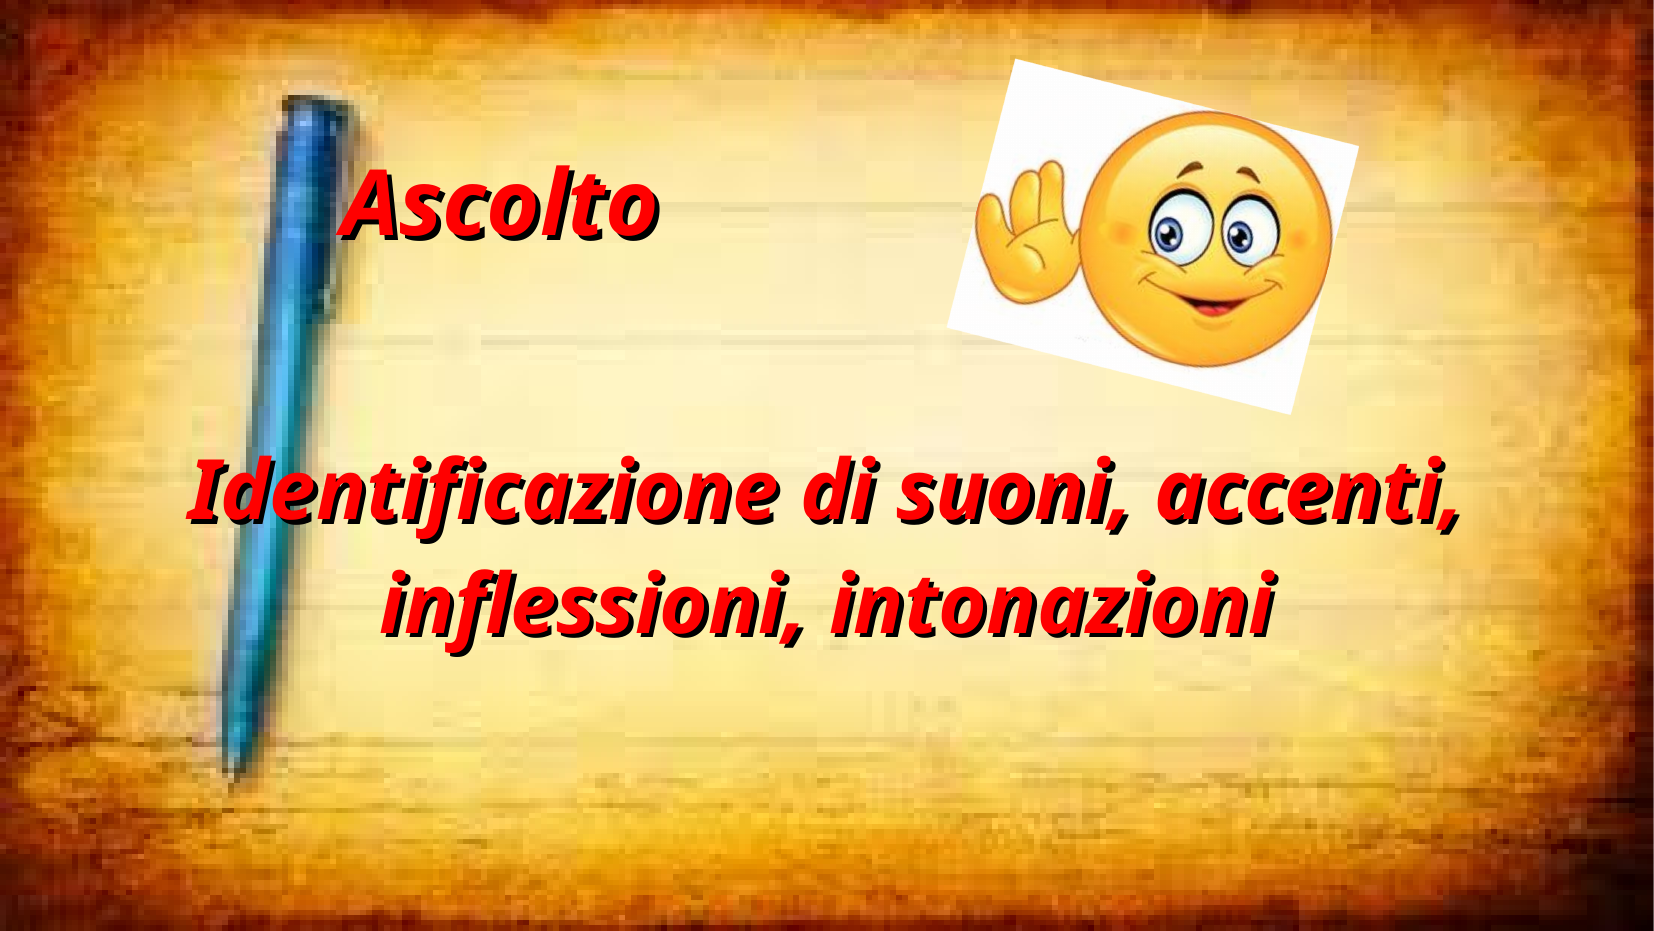

Ascolto
# Identificazione di suoni, accenti, inflessioni, intonazioni